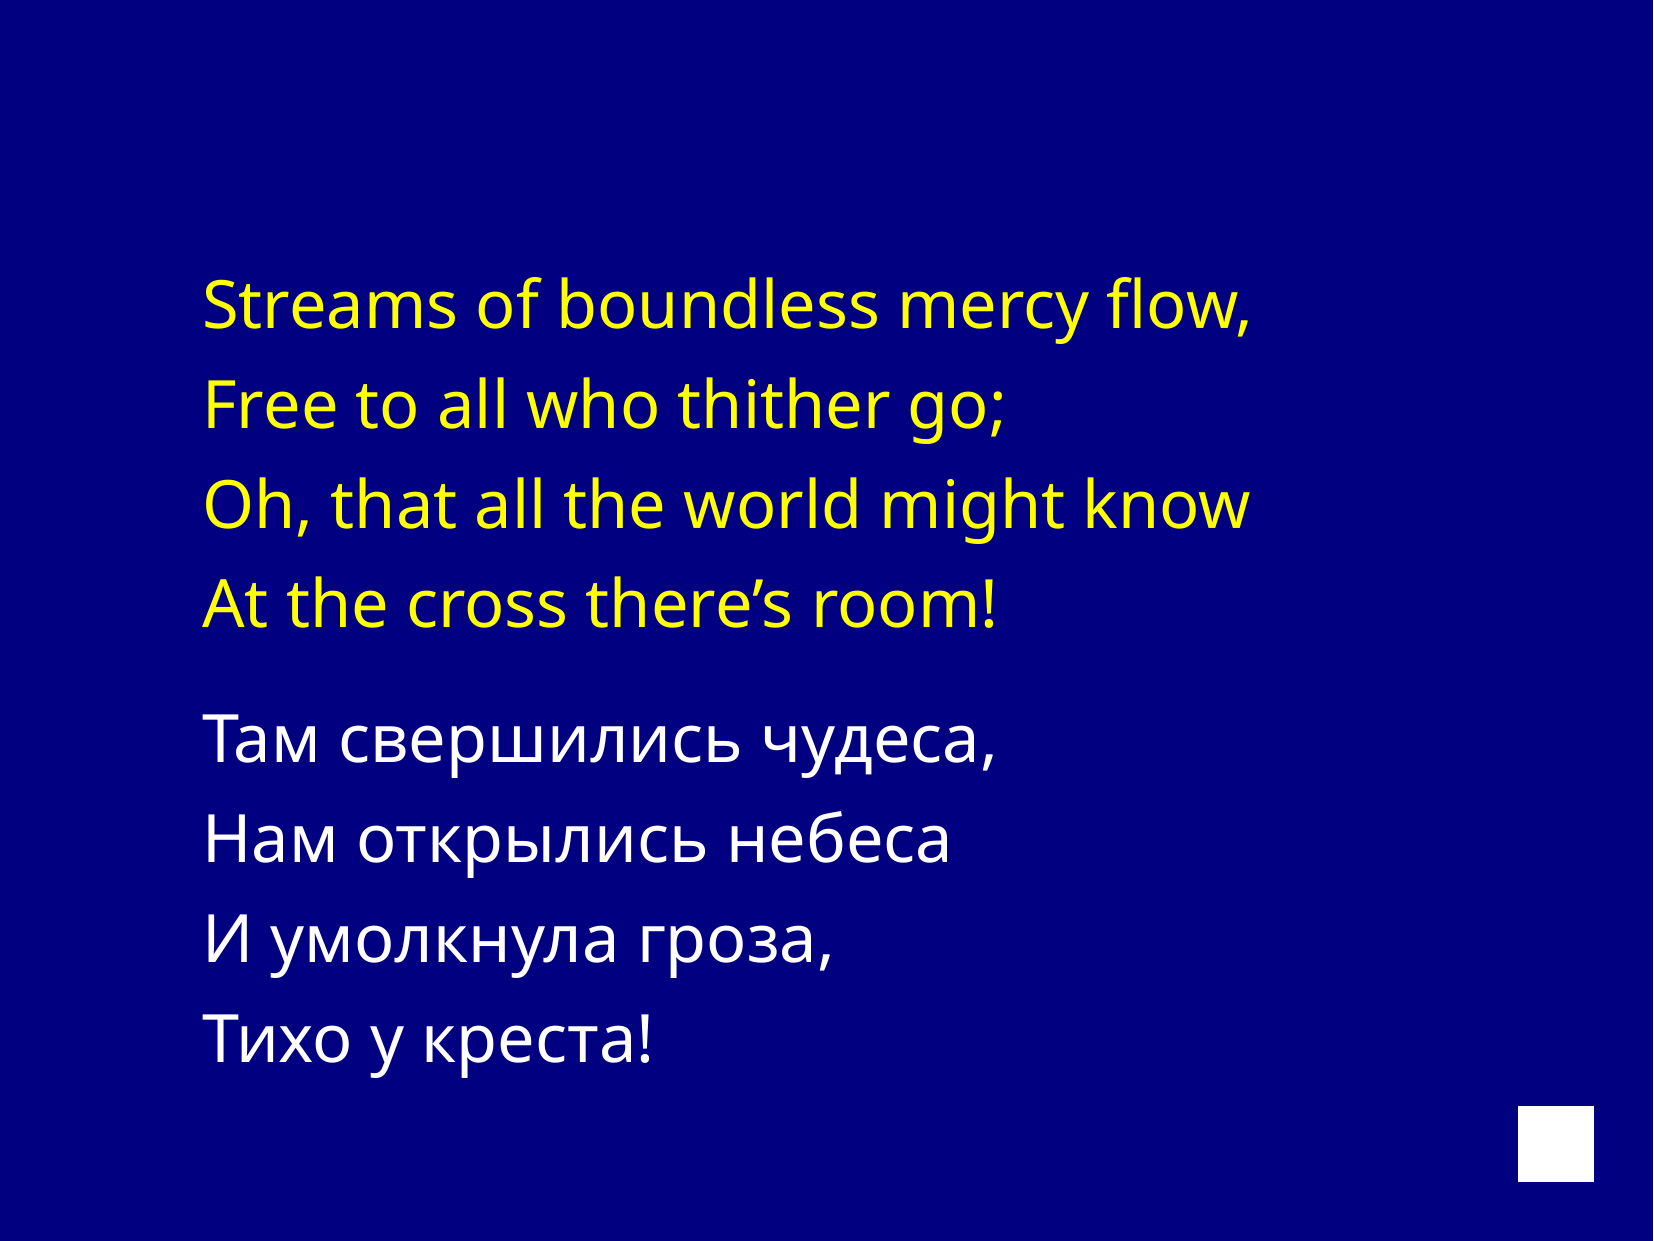

Streams of boundless mercy flow,
	Free to all who thither go;
	Oh, that all the world might know
	At the cross there’s room!
	Там свершились чудеса,
	Нам открылись небеса
	И умолкнула гроза,
	Тихо у креста!